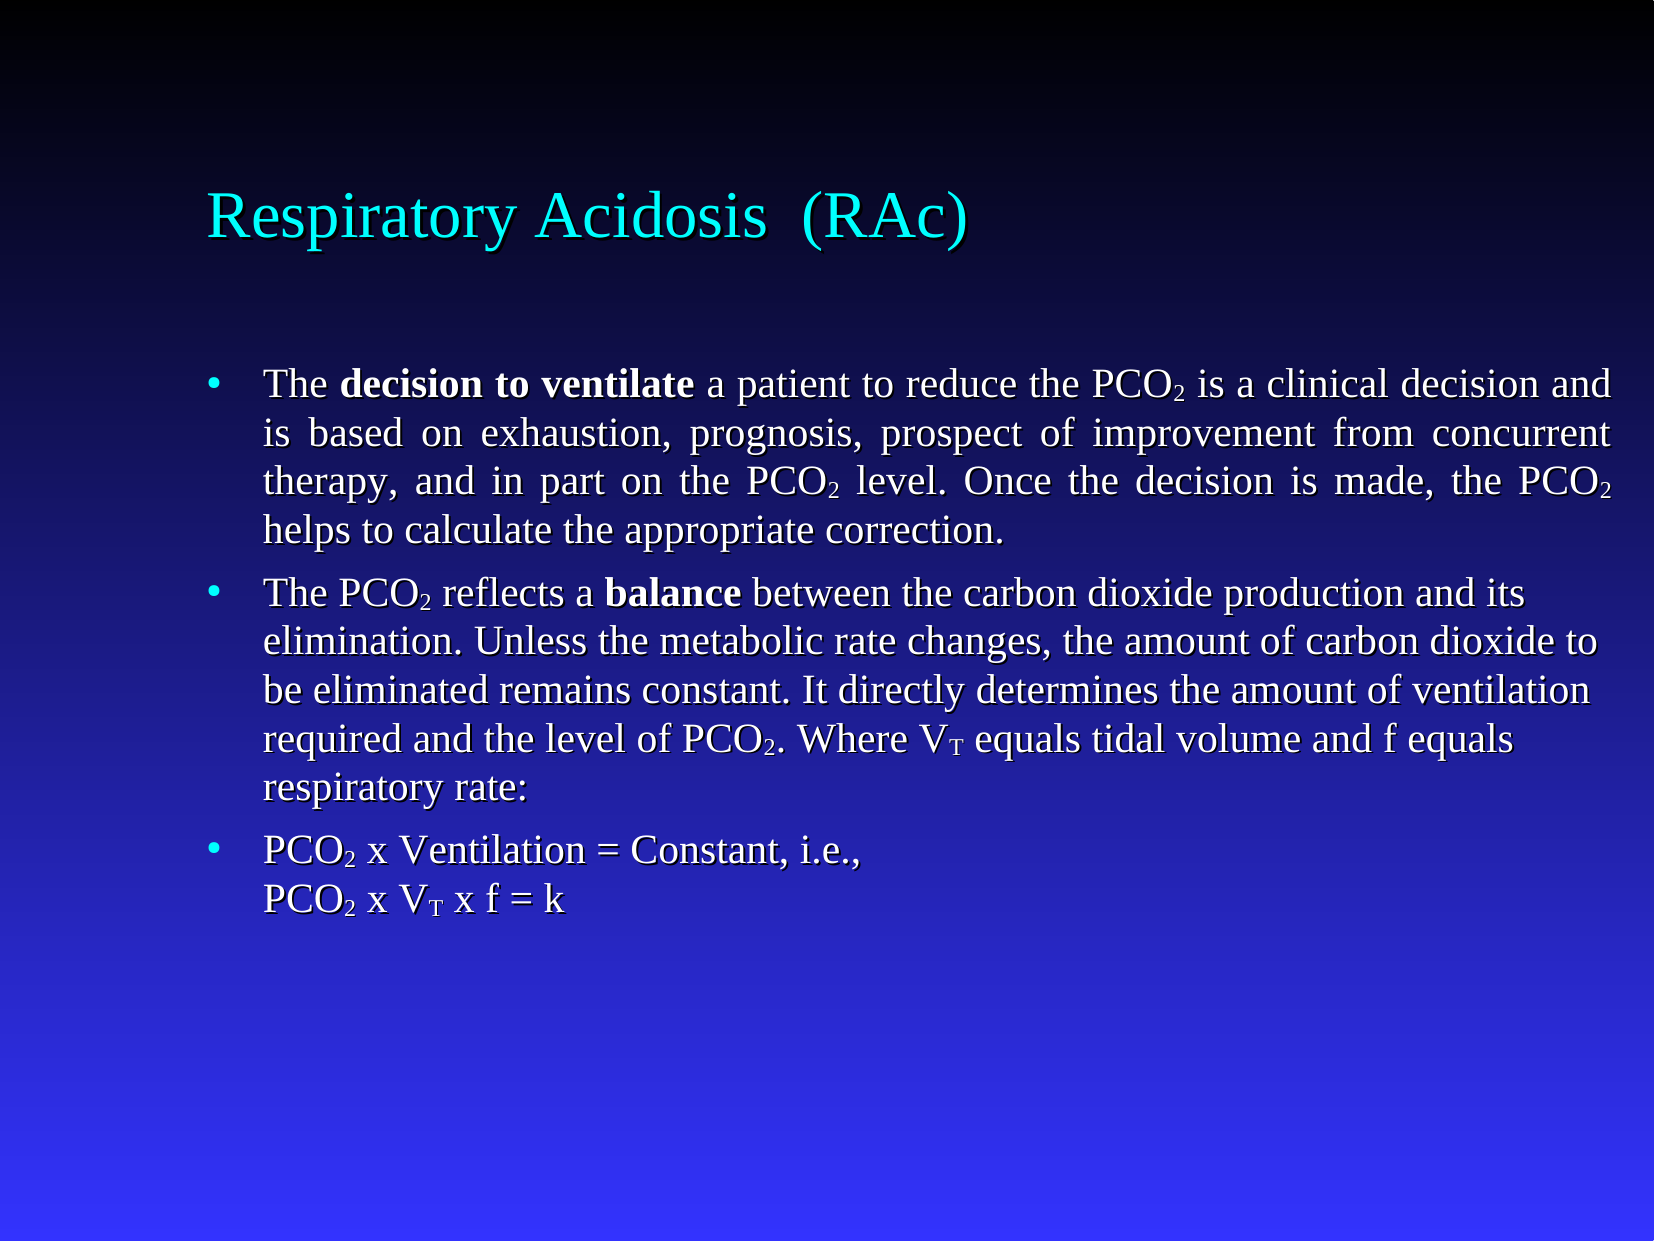

# Respiratory Acidosis (RAc)
The decision to ventilate a patient to reduce the PCO2 is a clinical decision and is based on exhaustion, prognosis, prospect of improvement from concurrent therapy, and in part on the PCO2 level. Once the decision is made, the PCO2 helps to calculate the appropriate correction.
The PCO2 reflects a balance between the carbon dioxide production and its elimination. Unless the metabolic rate changes, the amount of carbon dioxide to be eliminated remains constant. It directly determines the amount of ventilation required and the level of PCO2. Where VT equals tidal volume and f equals respiratory rate:
PCO2 x Ventilation = Constant, i.e.,
PCO2 x VT x f = k